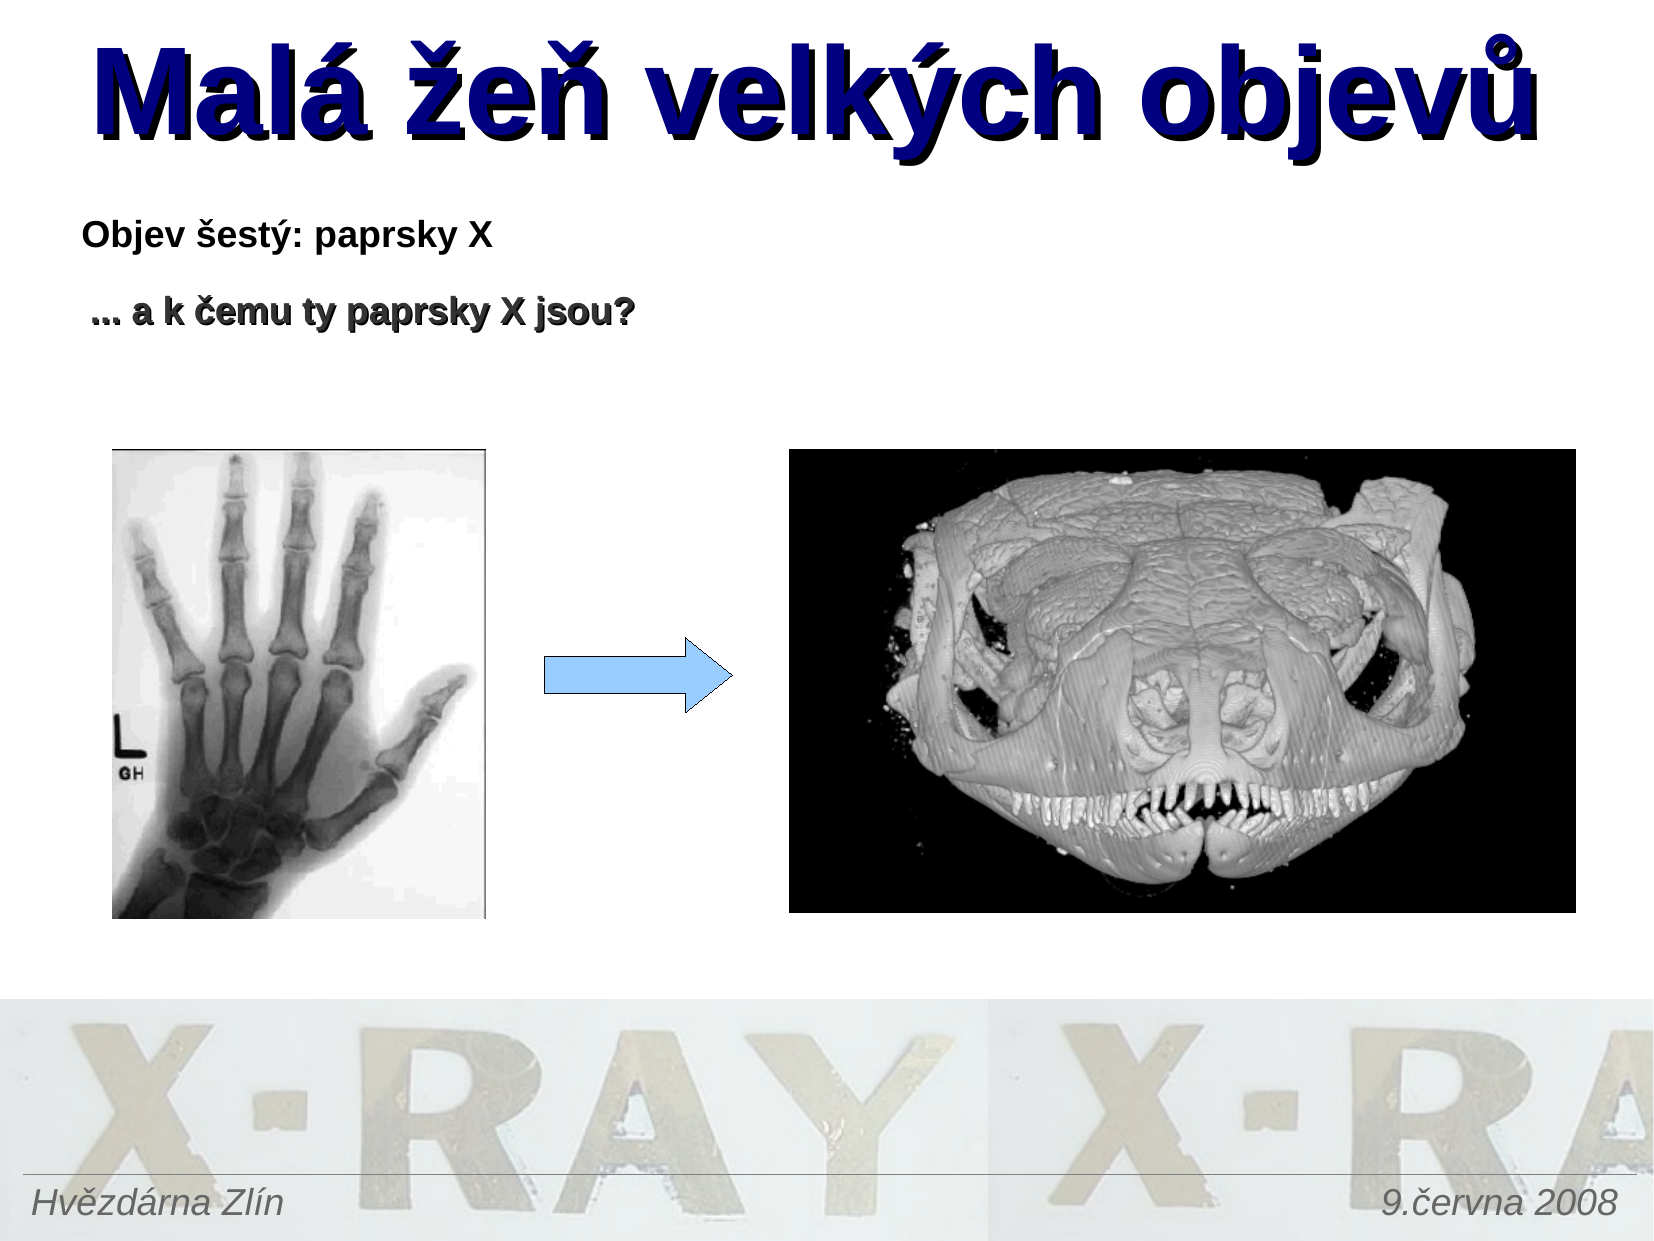

Malá žeň velkých objevů
Objev šestý: paprsky X
... a k čemu ty paprsky X jsou?
Hvězdárna Zlín															9.června 2008